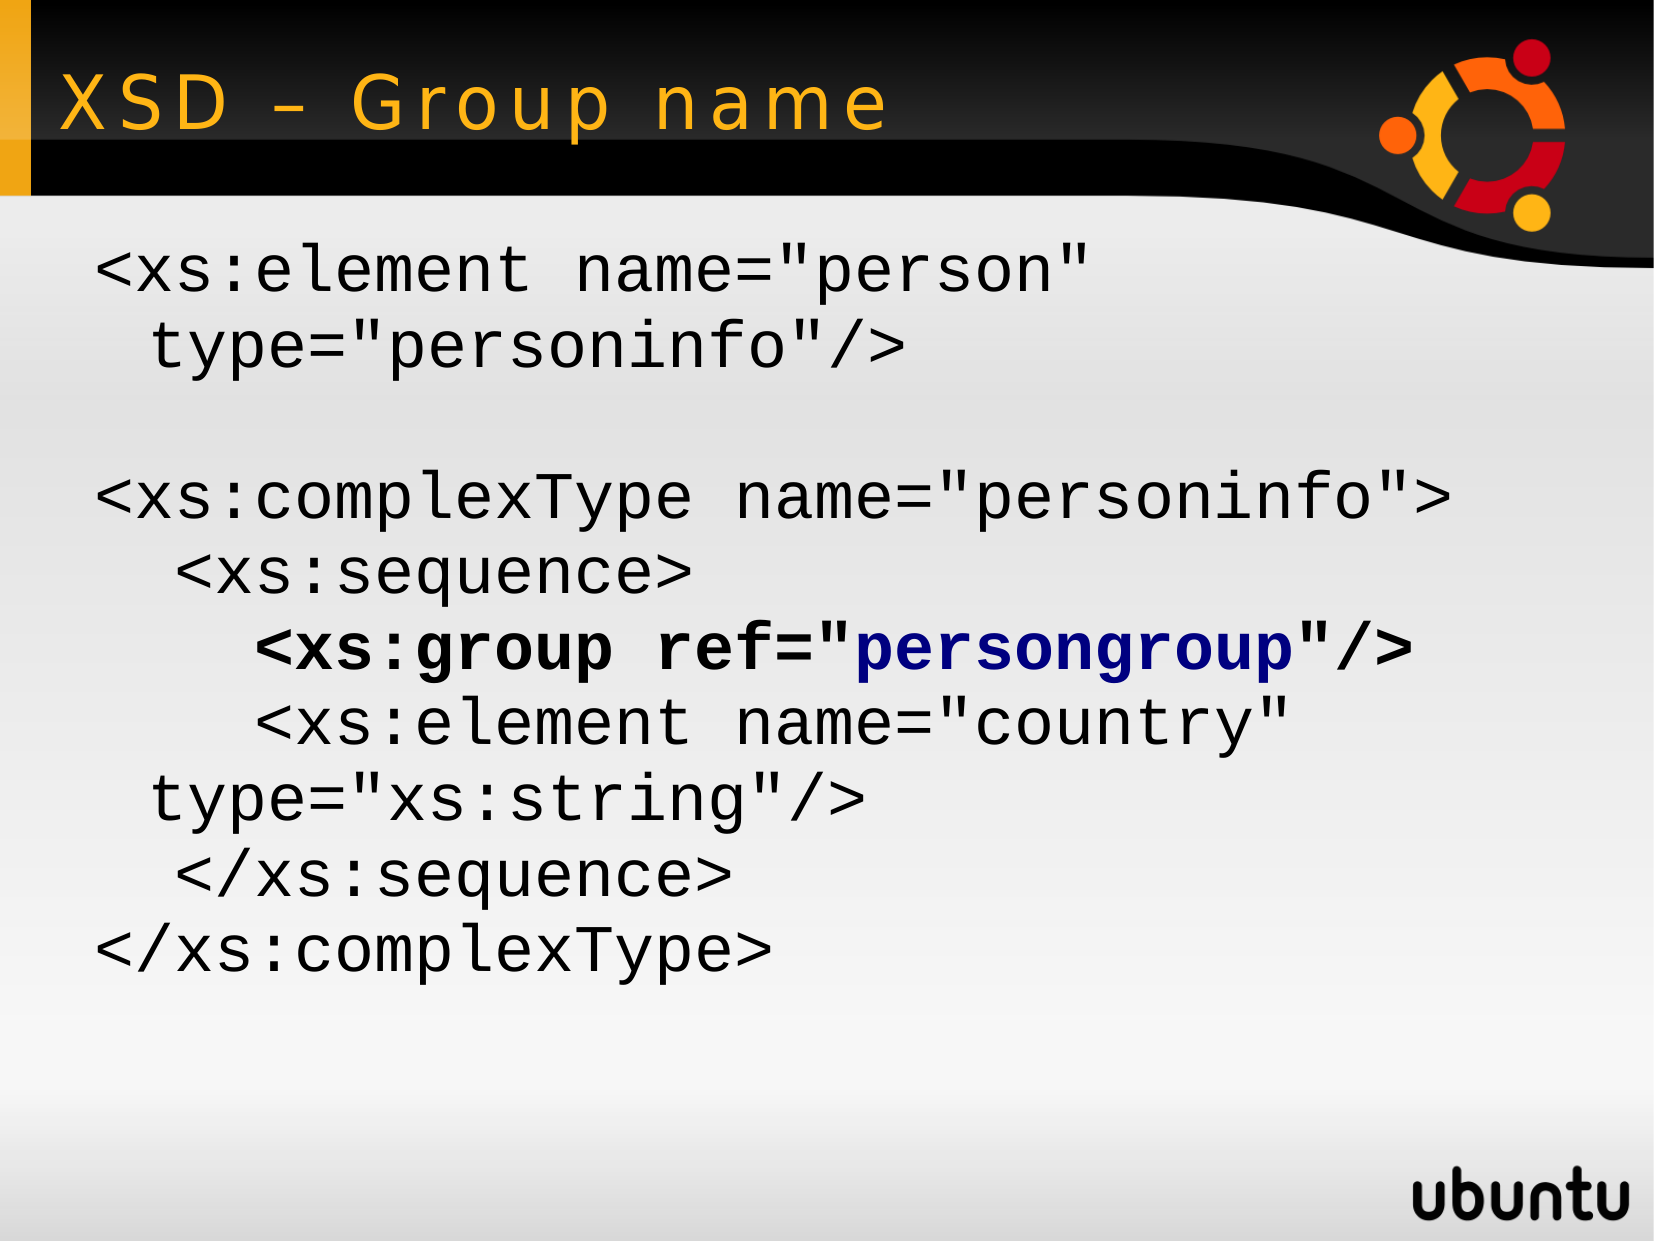

# XSD – Group name
<xs:element name="person" type="personinfo"/>
<xs:complexType name="personinfo">
 <xs:sequence>
 <xs:group ref="persongroup"/>
 <xs:element name="country" type="xs:string"/>
 </xs:sequence>
</xs:complexType>